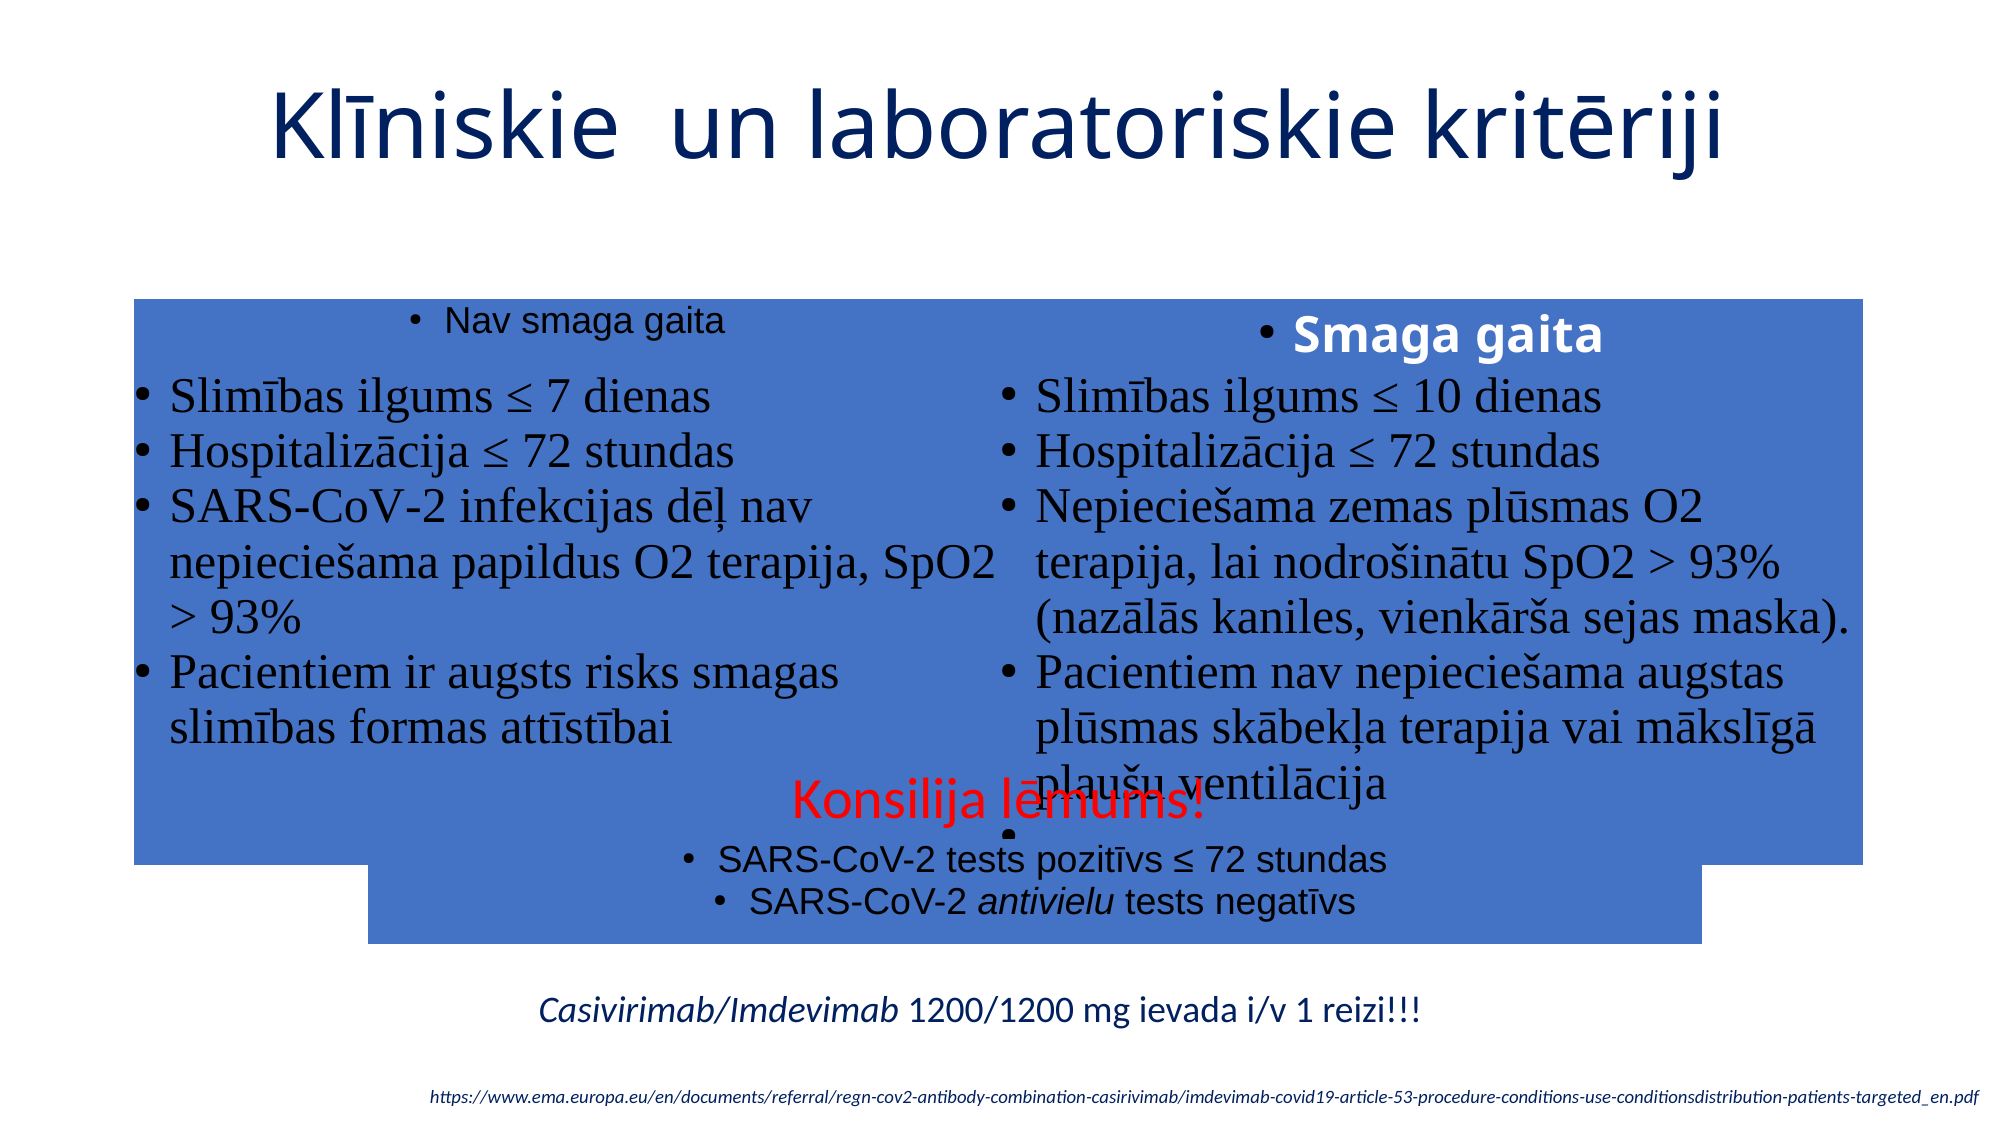

# Klīniskie un laboratoriskie kritēriji
| Nav smaga gaita | Smaga gaita |
| --- | --- |
| Slimības ilgums ≤ 7 dienas Hospitalizācija ≤ 72 stundas SARS-CoV-2 infekcijas dēļ nav nepieciešama papildus O2 terapija, SpO2 > 93% Pacientiem ir augsts risks smagas slimības formas attīstībai | Slimības ilgums ≤ 10 dienas Hospitalizācija ≤ 72 stundas Nepieciešama zemas plūsmas O2 terapija, lai nodrošinātu SpO2 > 93% (nazālās kaniles, vienkārša sejas maska). Pacientiem nav nepieciešama augstas plūsmas skābekļa terapija vai mākslīgā plaušu ventilācija |
Konsilija lēmums!
| SARS-CoV-2 tests pozitīvs ≤ 72 stundas SARS-CoV-2 antivielu tests negatīvs |
| --- |
Casivirimab/Imdevimab 1200/1200 mg ievada i/v 1 reizi!!!
https://www.ema.europa.eu/en/documents/referral/regn-cov2-antibody-combination-casirivimab/imdevimab-covid19-article-53-procedure-conditions-use-conditionsdistribution-patients-targeted_en.pdf